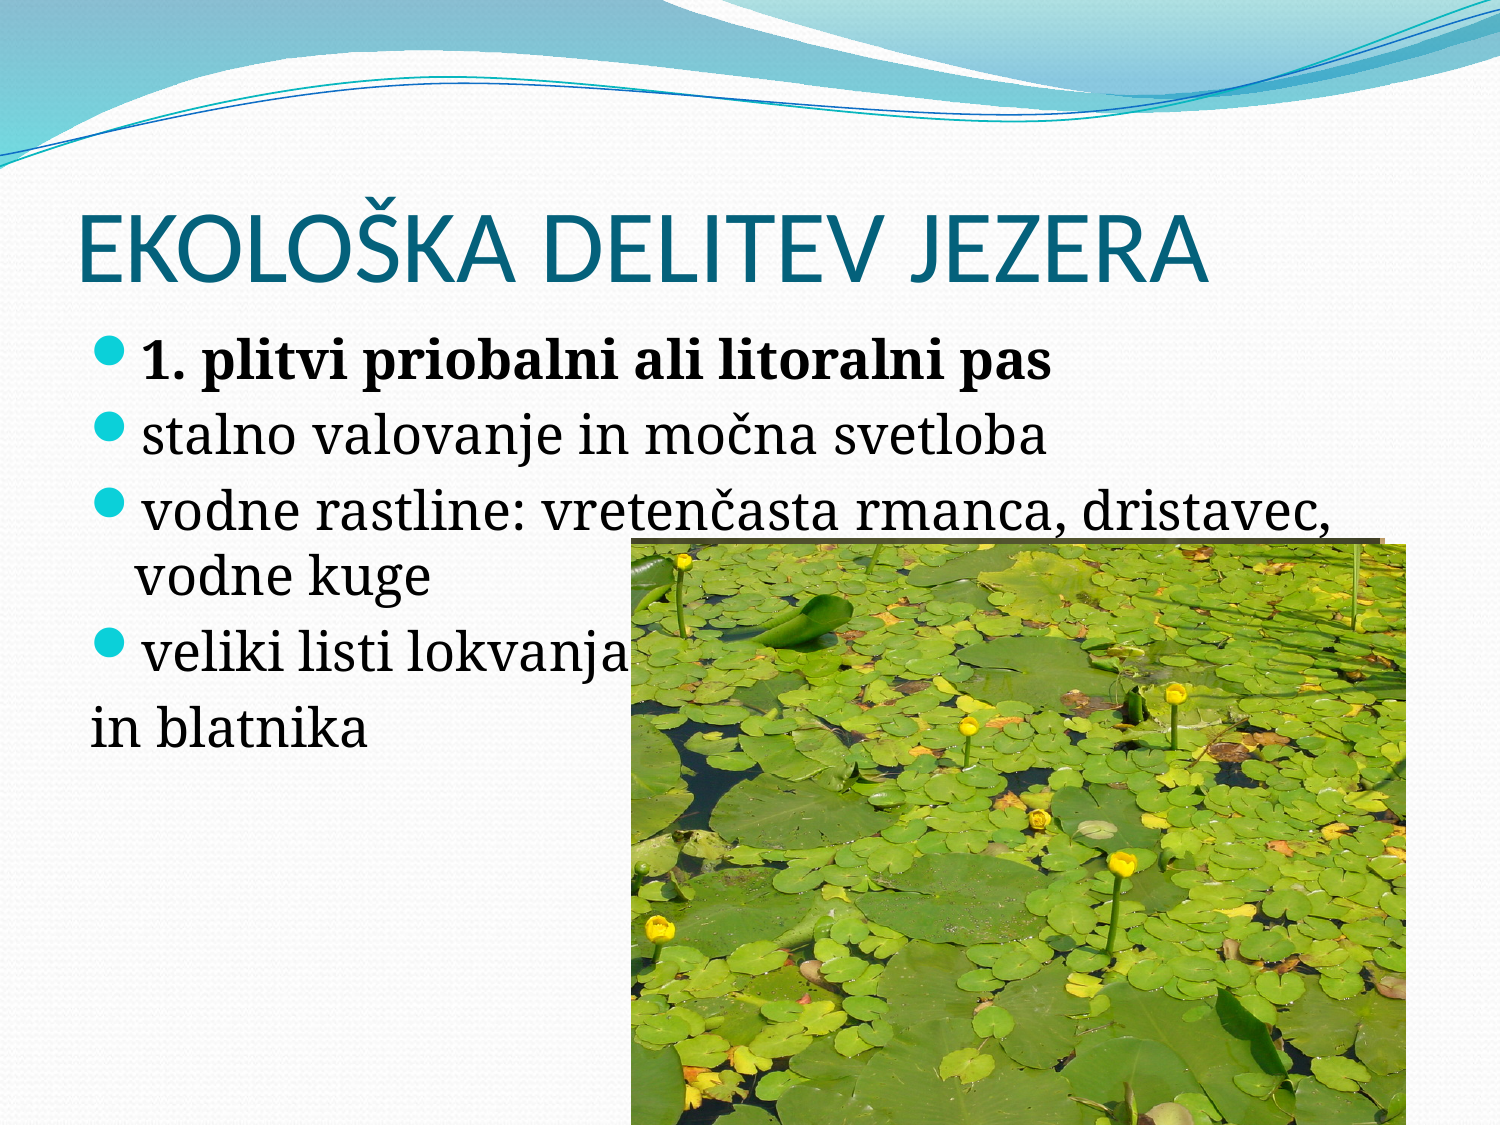

# EKOLOŠKA DELITEV JEZERA
1. plitvi priobalni ali litoralni pas
stalno valovanje in močna svetloba
vodne rastline: vretenčasta rmanca, dristavec, vodne kuge
veliki listi lokvanja
in blatnika